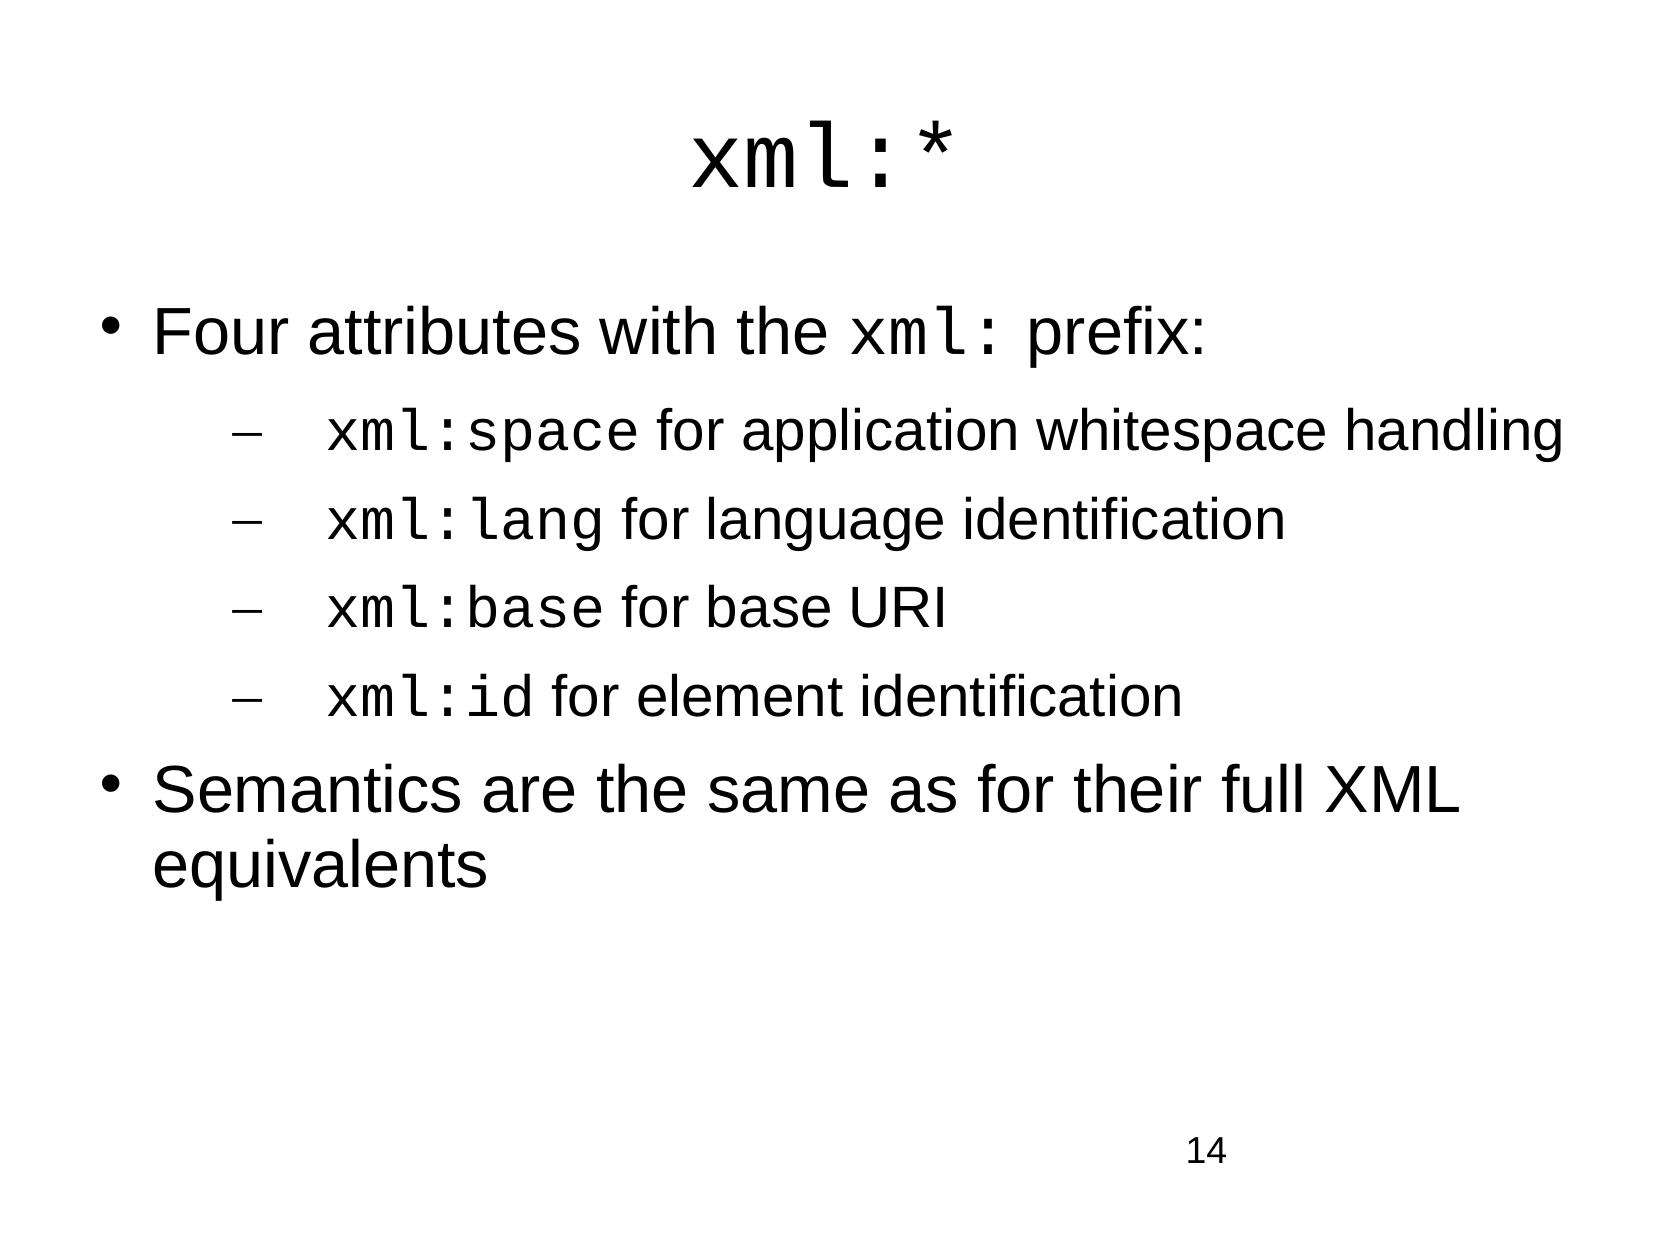

# xml:*
Four attributes with the xml: prefix:
xml:space for application whitespace handling
xml:lang for language identification
xml:base for base URI
xml:id for element identification
Semantics are the same as for their full XML equivalents
14